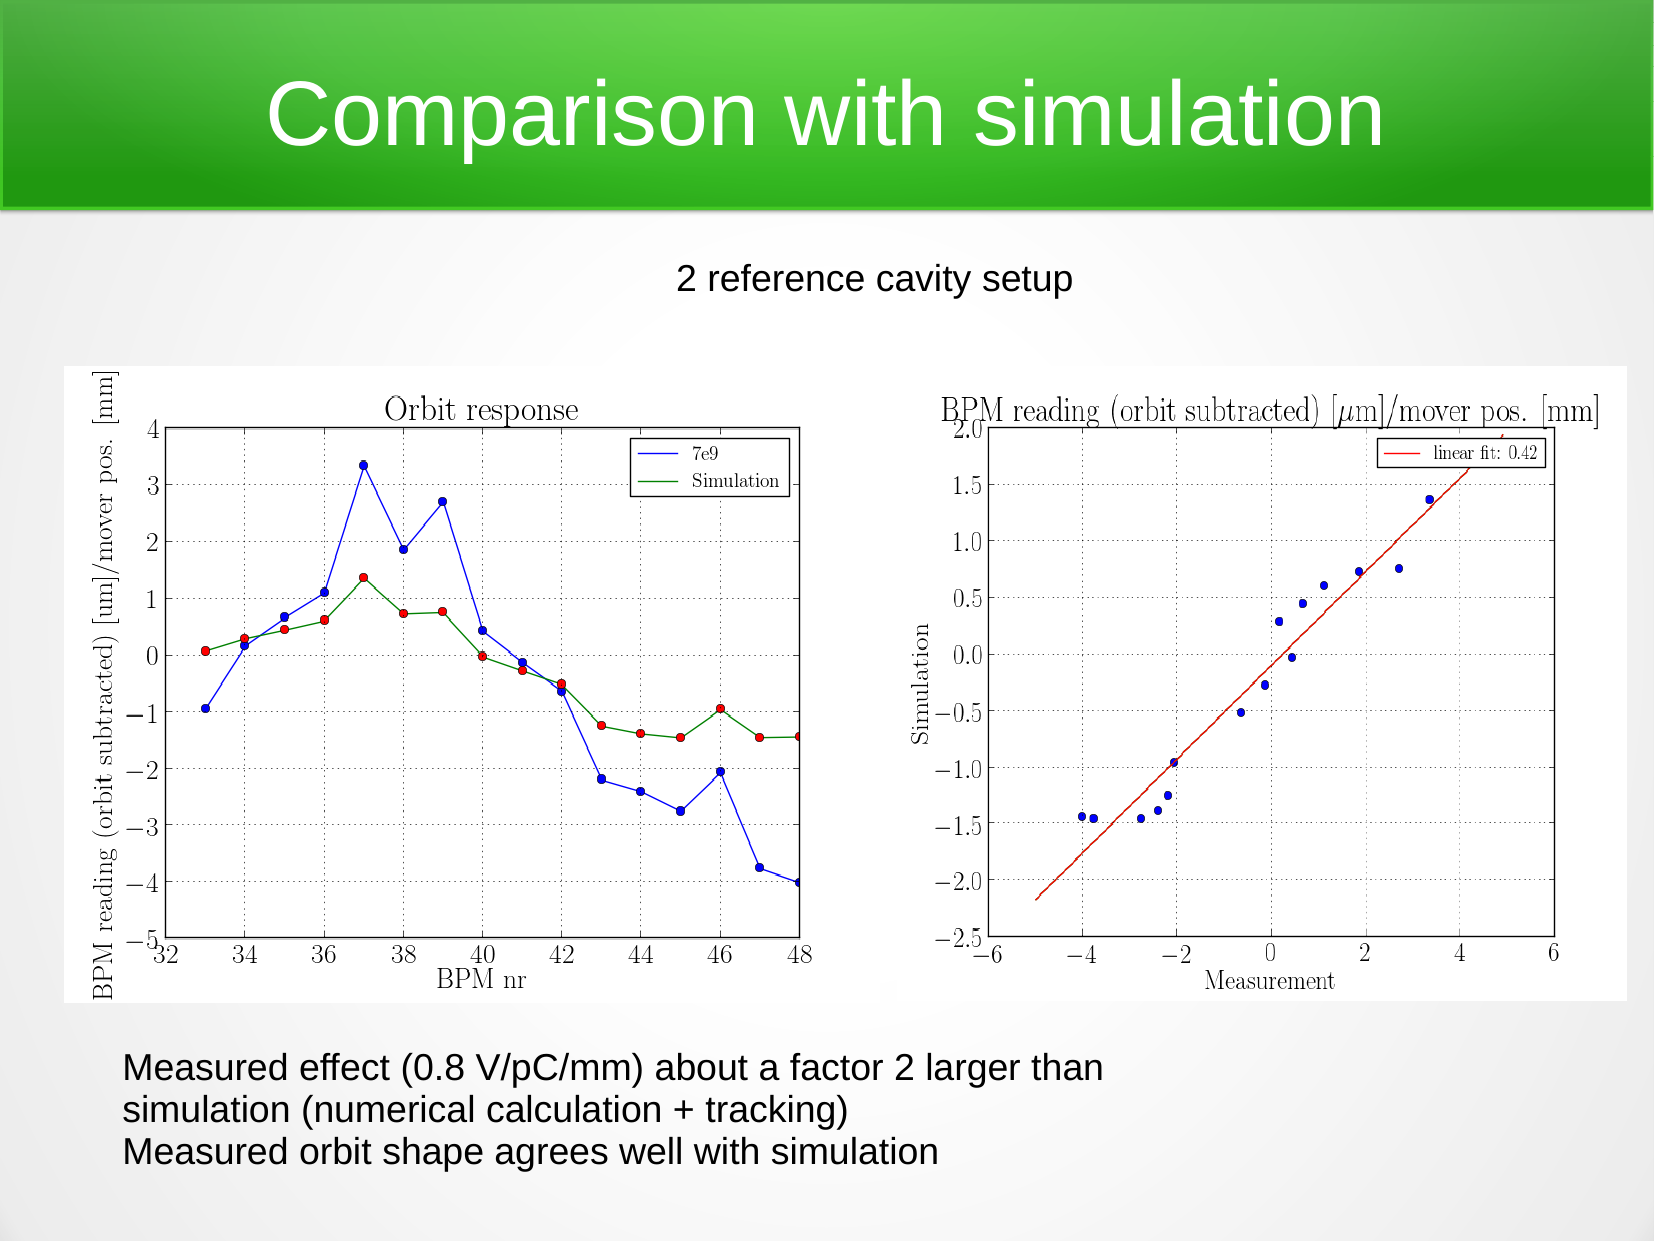

# Comparison with simulation
2 reference cavity setup
Measured effect (0.8 V/pC/mm) about a factor 2 larger than
simulation (numerical calculation + tracking)
Measured orbit shape agrees well with simulation